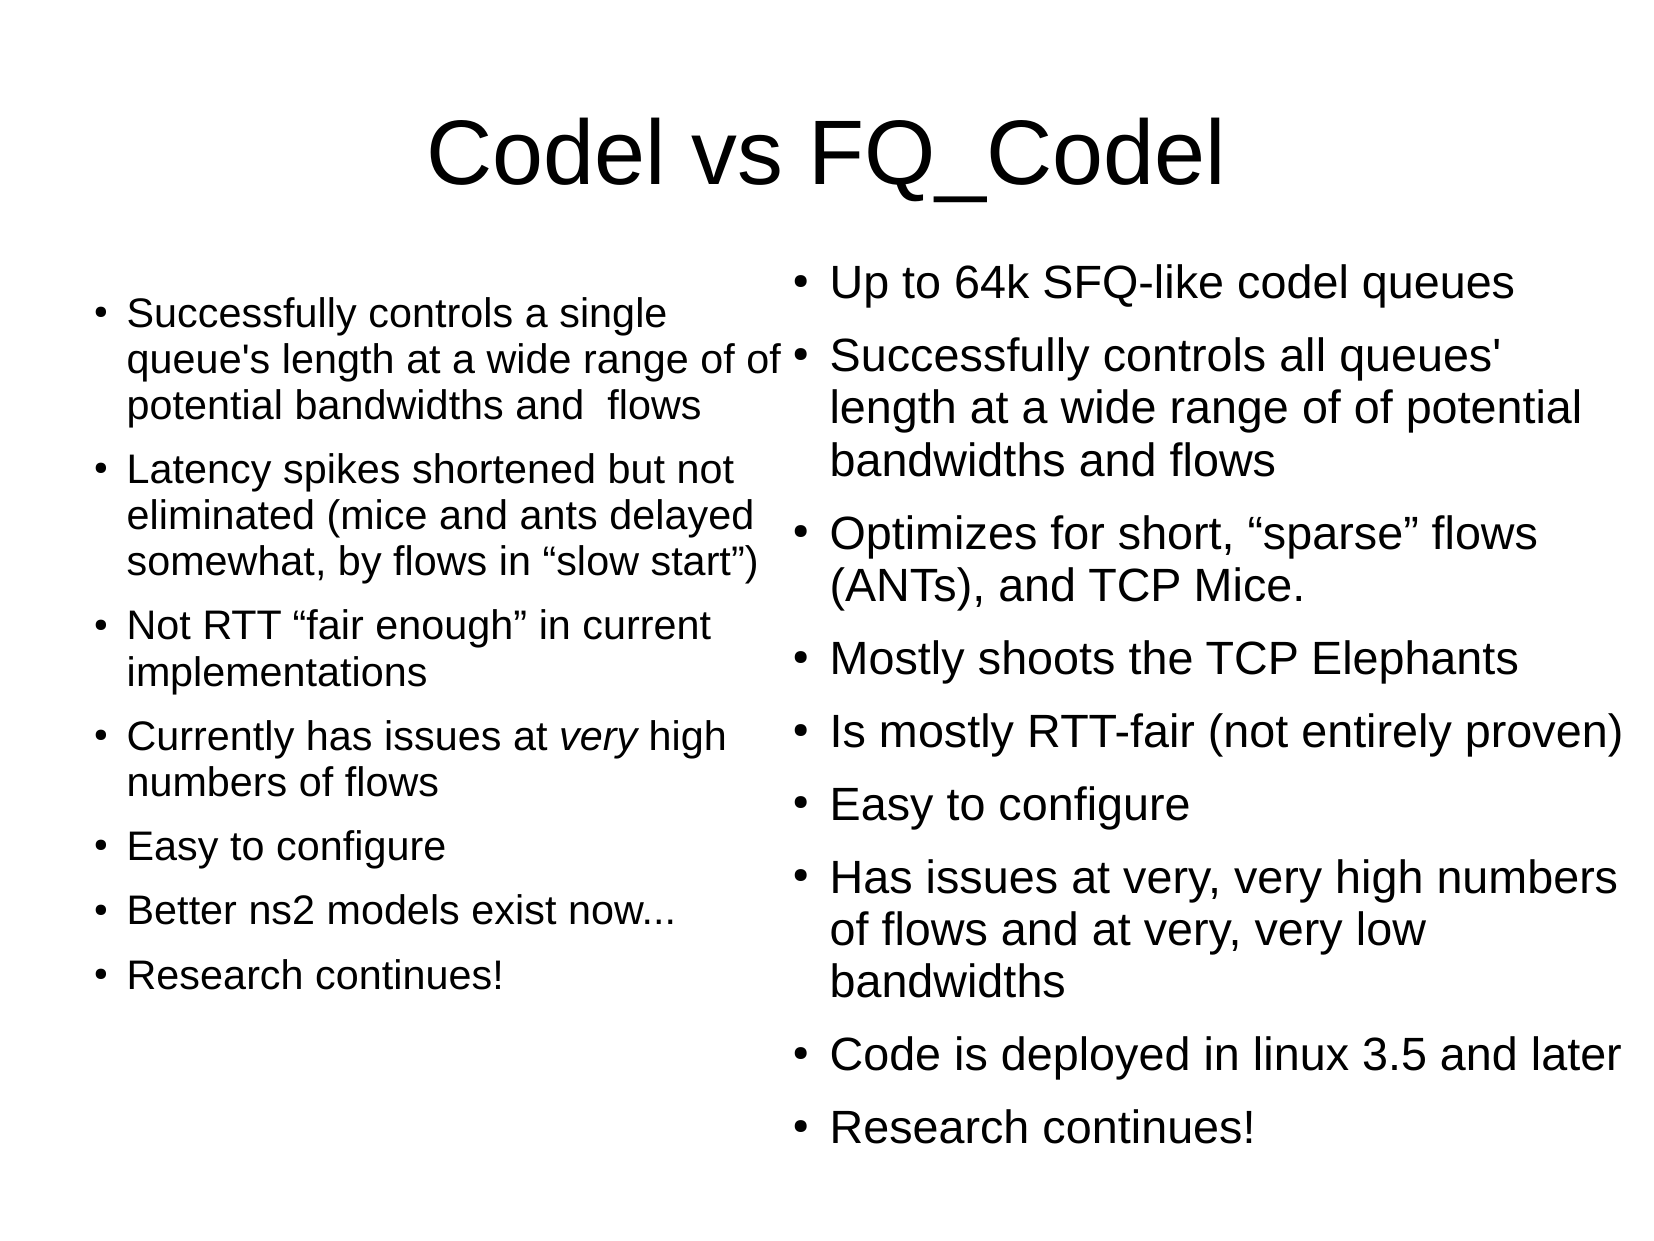

# Codel vs FQ_Codel
Up to 64k SFQ-like codel queues
Successfully controls all queues' length at a wide range of of potential bandwidths and flows
Optimizes for short, “sparse” flows (ANTs), and TCP Mice.
Mostly shoots the TCP Elephants
Is mostly RTT-fair (not entirely proven)
Easy to configure
Has issues at very, very high numbers of flows and at very, very low bandwidths
Code is deployed in linux 3.5 and later
Research continues!
Successfully controls a single queue's length at a wide range of of potential bandwidths and flows
Latency spikes shortened but not eliminated (mice and ants delayed somewhat, by flows in “slow start”)
Not RTT “fair enough” in current implementations
Currently has issues at very high numbers of flows
Easy to configure
Better ns2 models exist now...
Research continues!